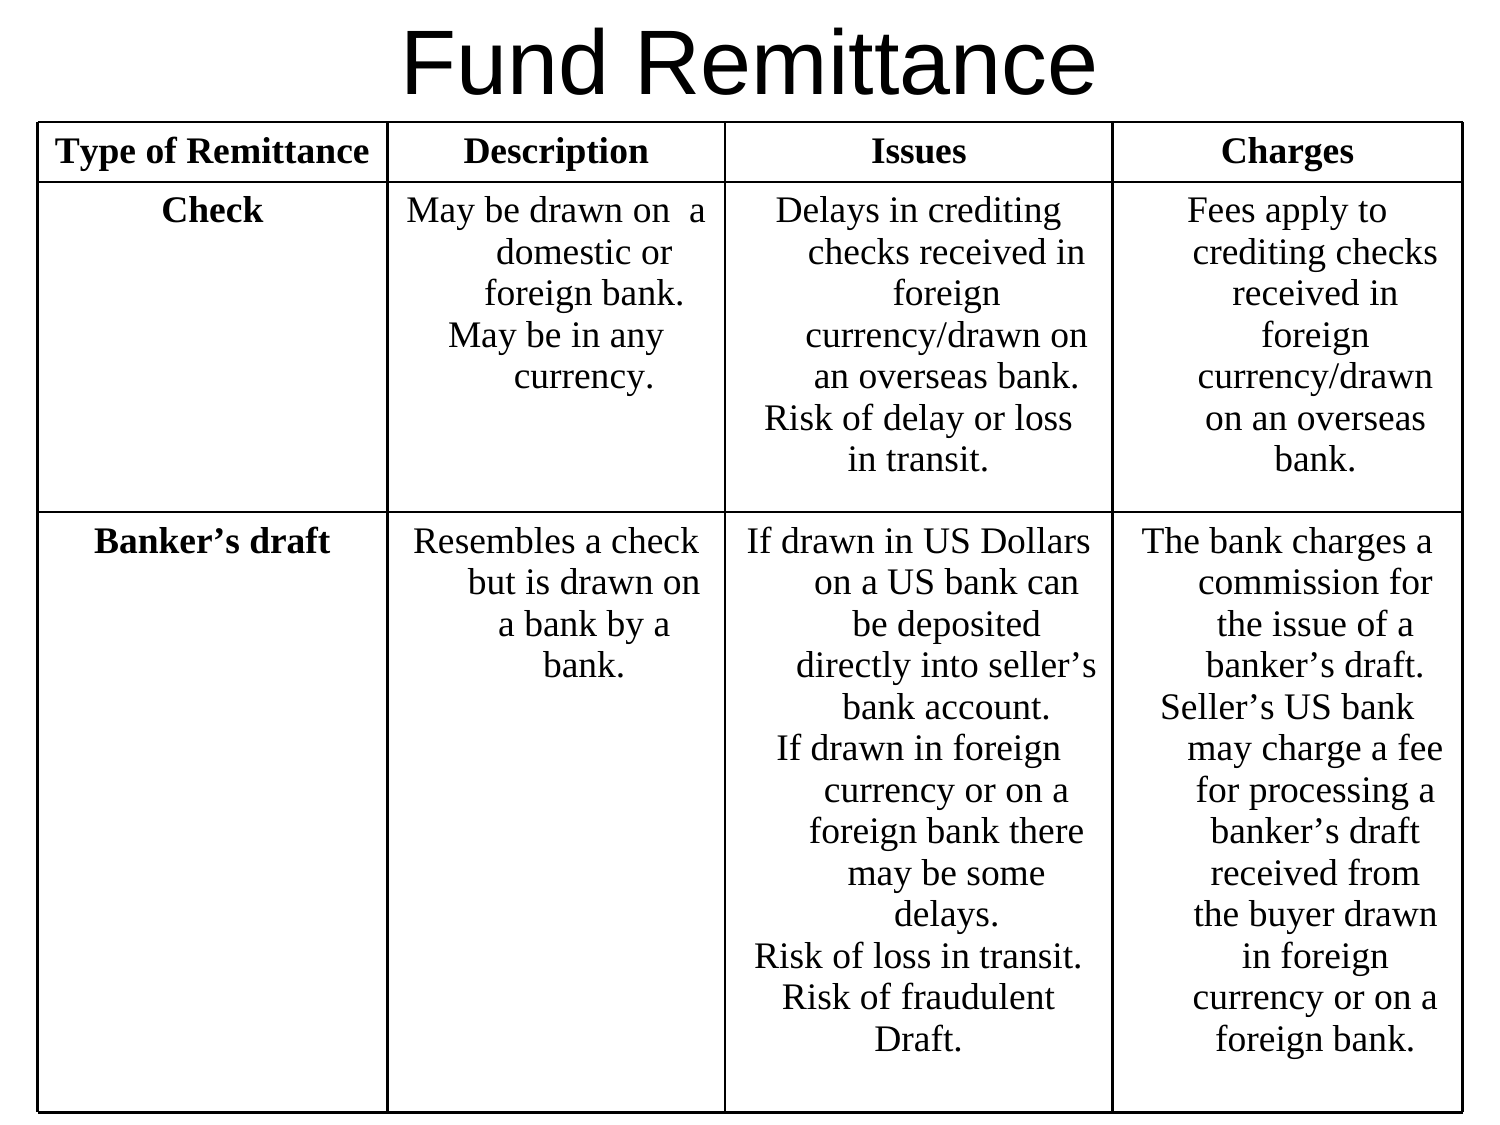

# Fund Remittance
Type of Remittance
Description
Issues
Charges
Check
May be drawn on a domestic or foreign bank.
May be in any currency.
Delays in crediting checks received in foreign currency/drawn on an overseas bank.
Risk of delay or loss
in transit.
Fees apply to crediting checks received in foreign currency/drawn on an overseas bank.
Banker’s draft
Resembles a check but is drawn on a bank by a bank.
If drawn in US Dollars on a US bank can be deposited directly into seller’s bank account.
If drawn in foreign currency or on a foreign bank there may be some delays.
Risk of loss in transit.
Risk of fraudulent
Draft.
The bank charges a commission for the issue of a banker’s draft.
Seller’s US bank may charge a fee for processing a banker’s draft received from the buyer drawn in foreign currency or on a foreign bank.